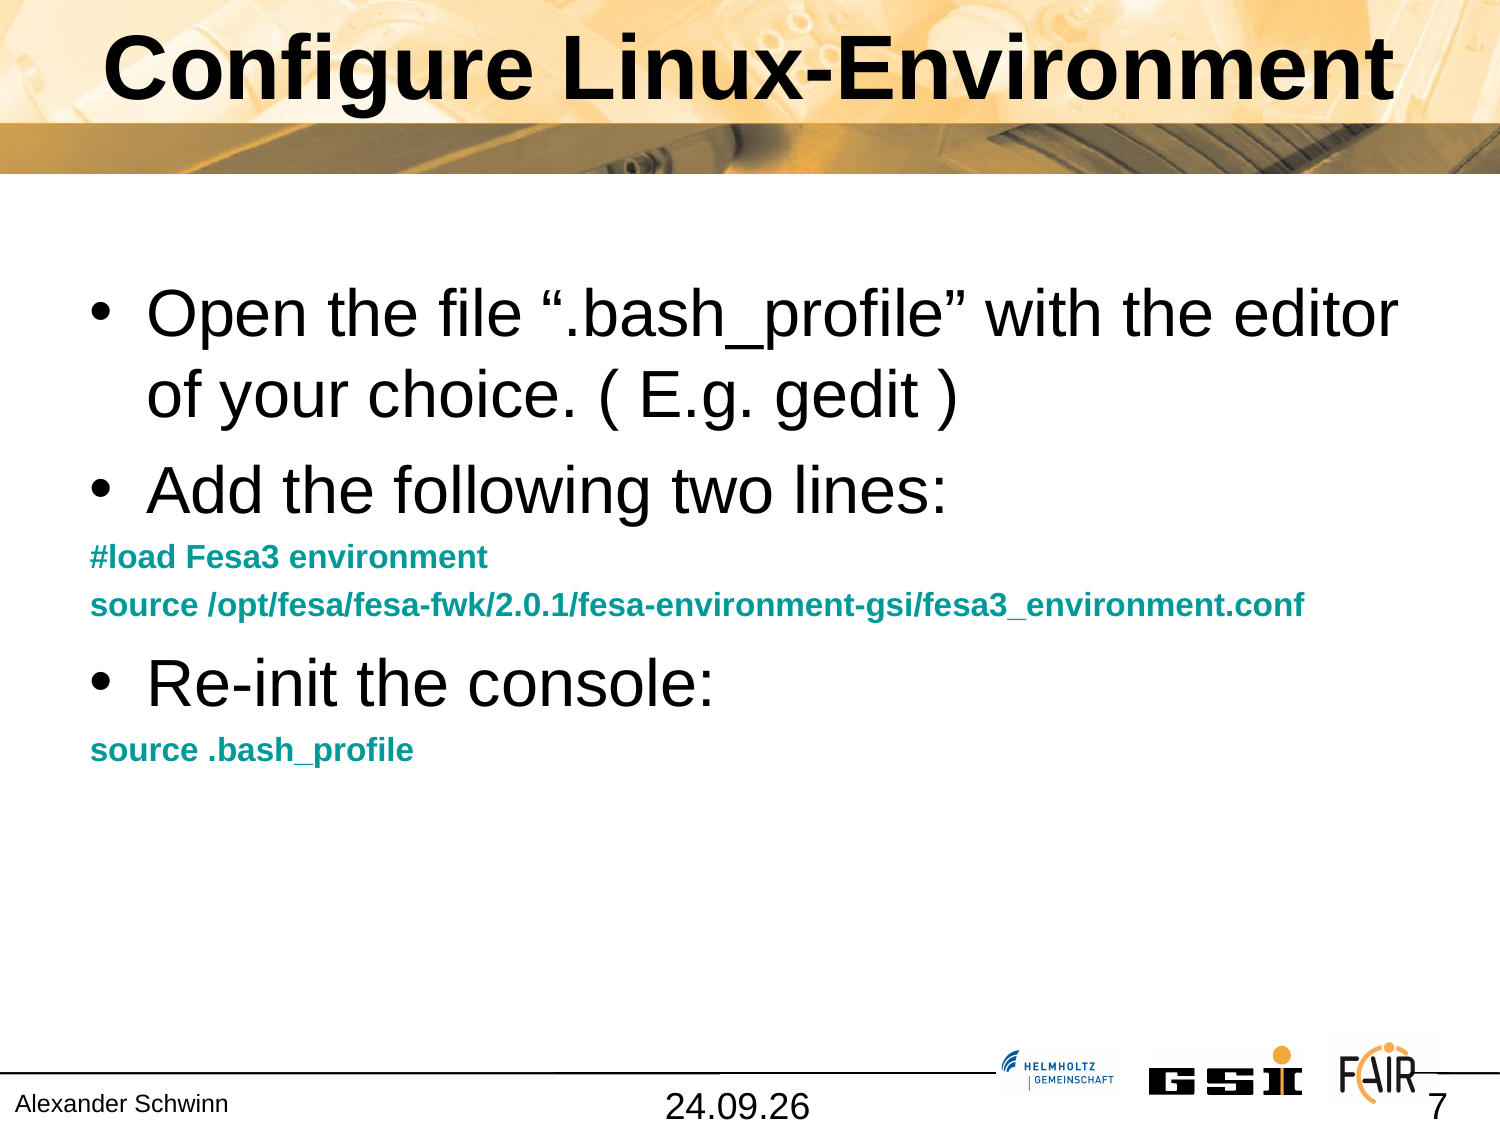

# Configure Linux-Environment
Open the file “.bash_profile” with the editor of your choice. ( E.g. gedit )
Add the following two lines:
#load Fesa3 environment
source /opt/fesa/fesa-fwk/2.0.1/fesa-environment-gsi/fesa3_environment.conf
Re-init the console:
source .bash_profile
7